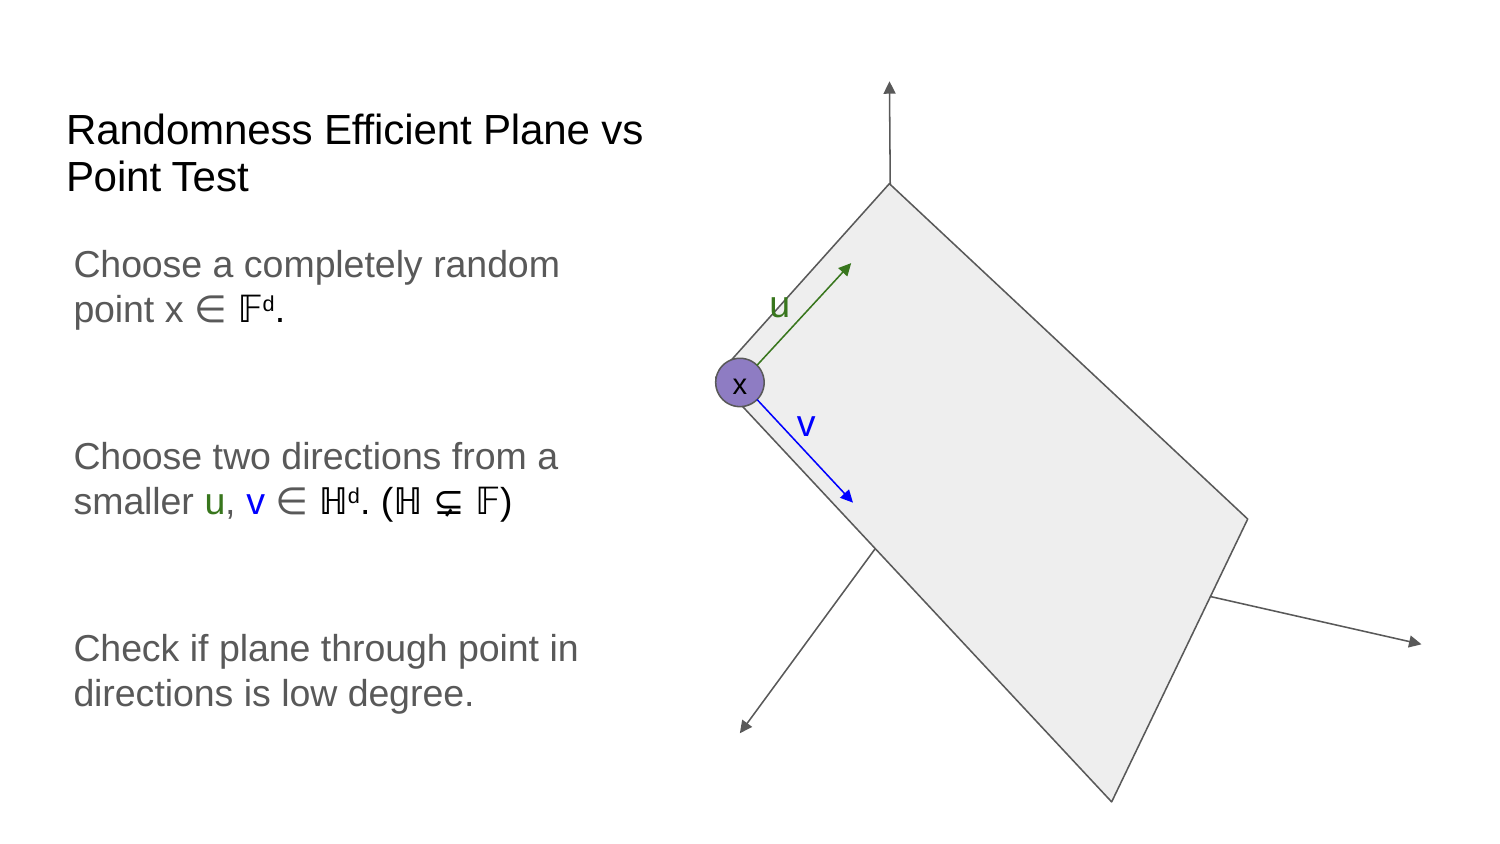

# Randomness Efficient Plane vs Point Test
Choose a completely random point x ∈ 𝔽d.
u
v
x
Choose two directions from a smaller u, v ∈ ℍd. (ℍ ⊊ 𝔽)
Check if plane through point in directions is low degree.